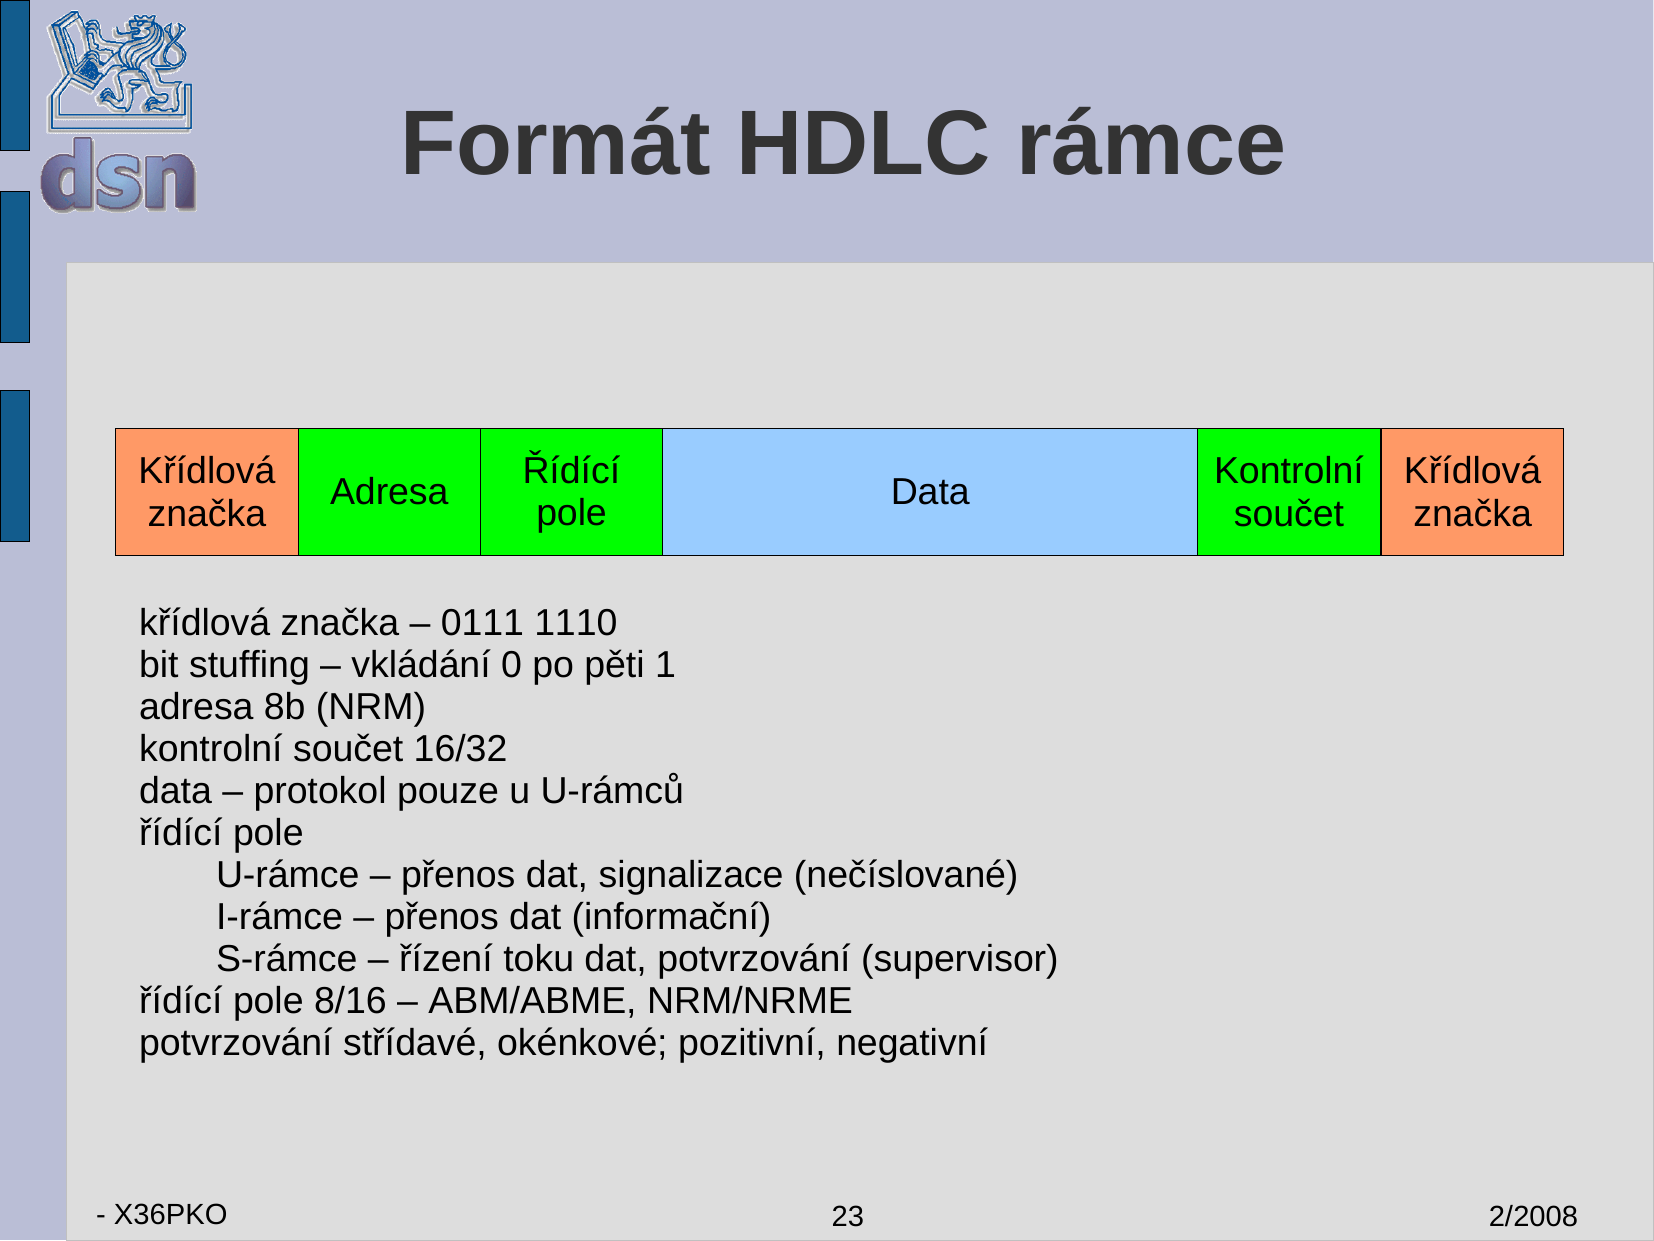

# Formát HDLC rámce
Data
Řídící
pole
Křídlová
značka
Adresa
Kontrolní
součet
Křídlová
značka
křídlová značka – 0111 1110
bit stuffing – vkládání 0 po pěti 1
adresa 8b (NRM)
kontrolní součet 16/32
data – protokol pouze u U-rámců
řídící pole
U-rámce – přenos dat, signalizace (nečíslované)
I-rámce – přenos dat (informační)
S-rámce – řízení toku dat, potvrzování (supervisor)
řídící pole 8/16 – ABM/ABME, NRM/NRME
potvrzování střídavé, okénkové; pozitivní, negativní